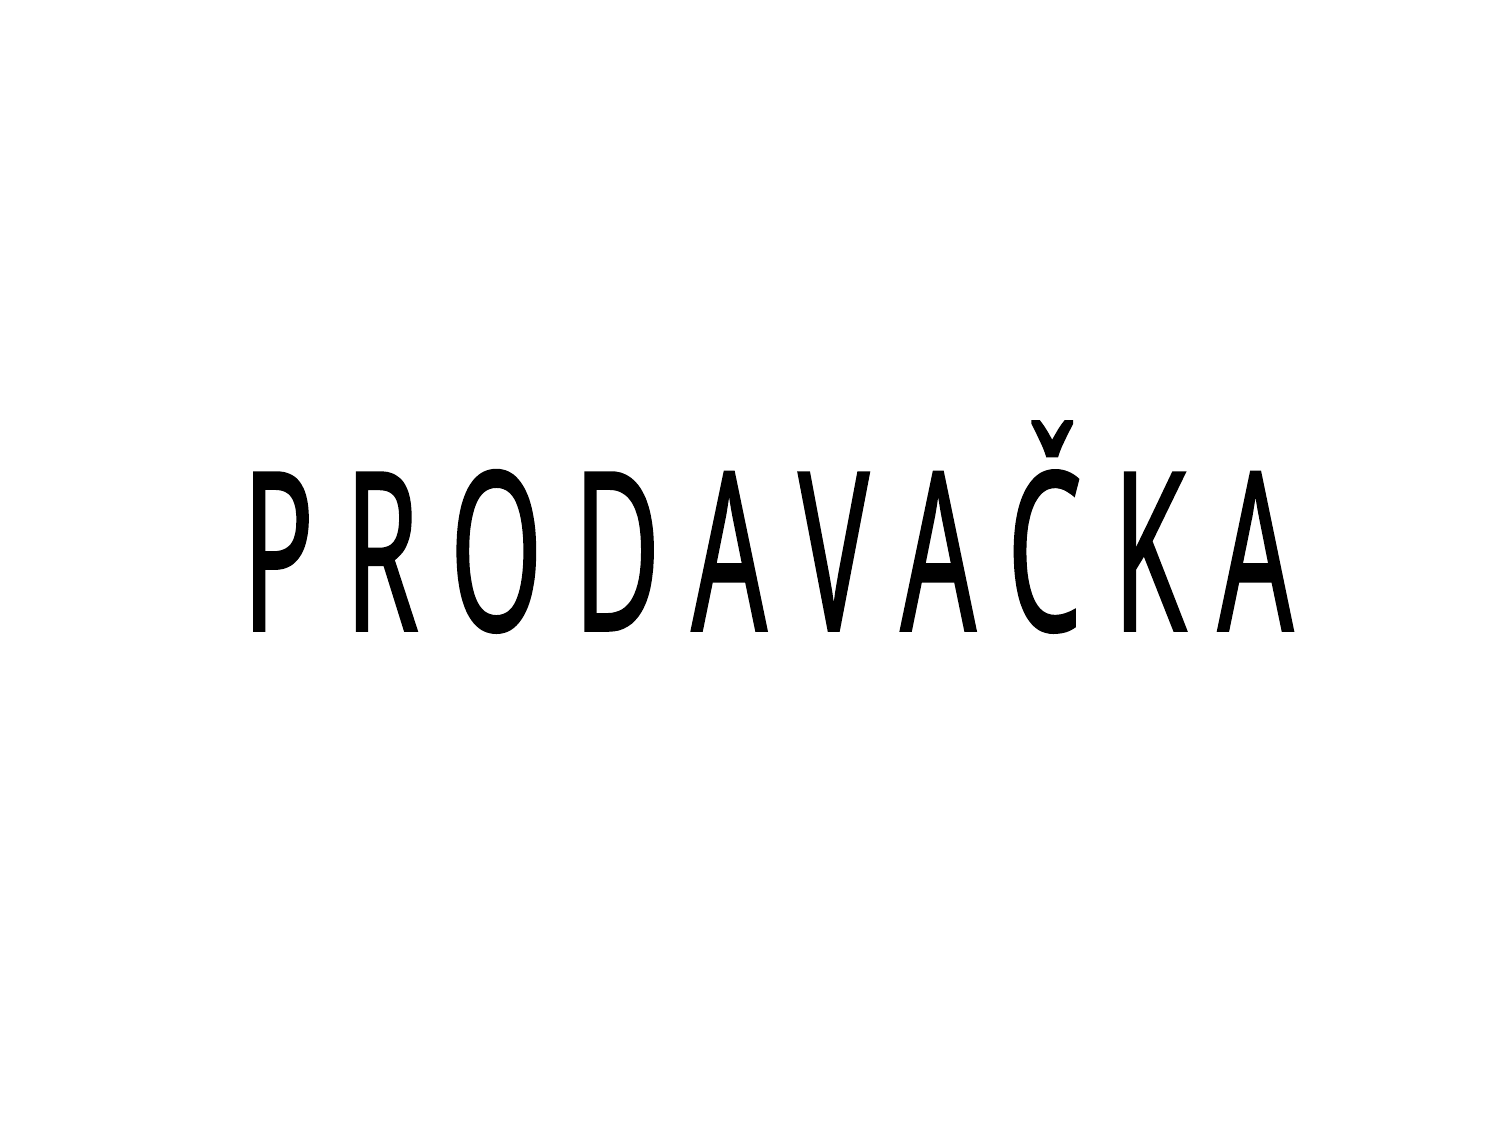

P R O D A V A Č K A